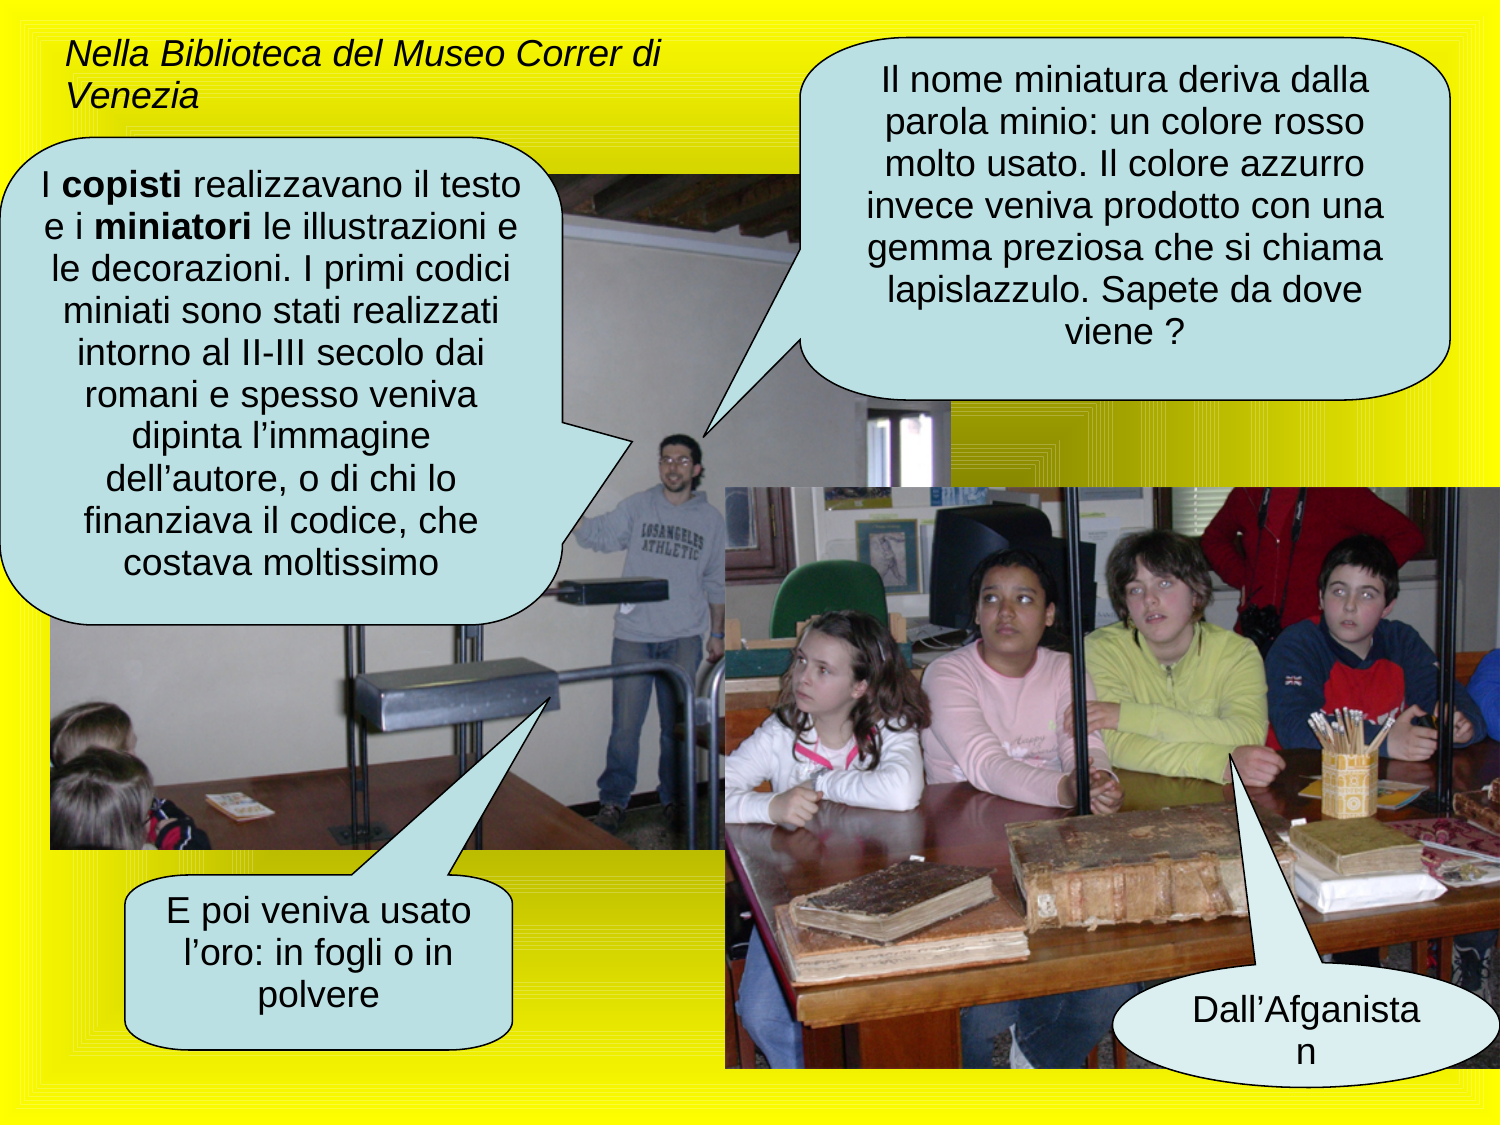

Nella Biblioteca del Museo Correr di Venezia
Il nome miniatura deriva dalla parola minio: un colore rosso molto usato. Il colore azzurro invece veniva prodotto con una gemma preziosa che si chiama lapislazzulo. Sapete da dove viene ?
I copisti realizzavano il testo e i miniatori le illustrazioni e le decorazioni. I primi codici miniati sono stati realizzati intorno al II-III secolo dai romani e spesso veniva dipinta l’immagine dell’autore, o di chi lo finanziava il codice, che costava moltissimo
E poi veniva usato l’oro: in fogli o in polvere
Dall’Afganistan